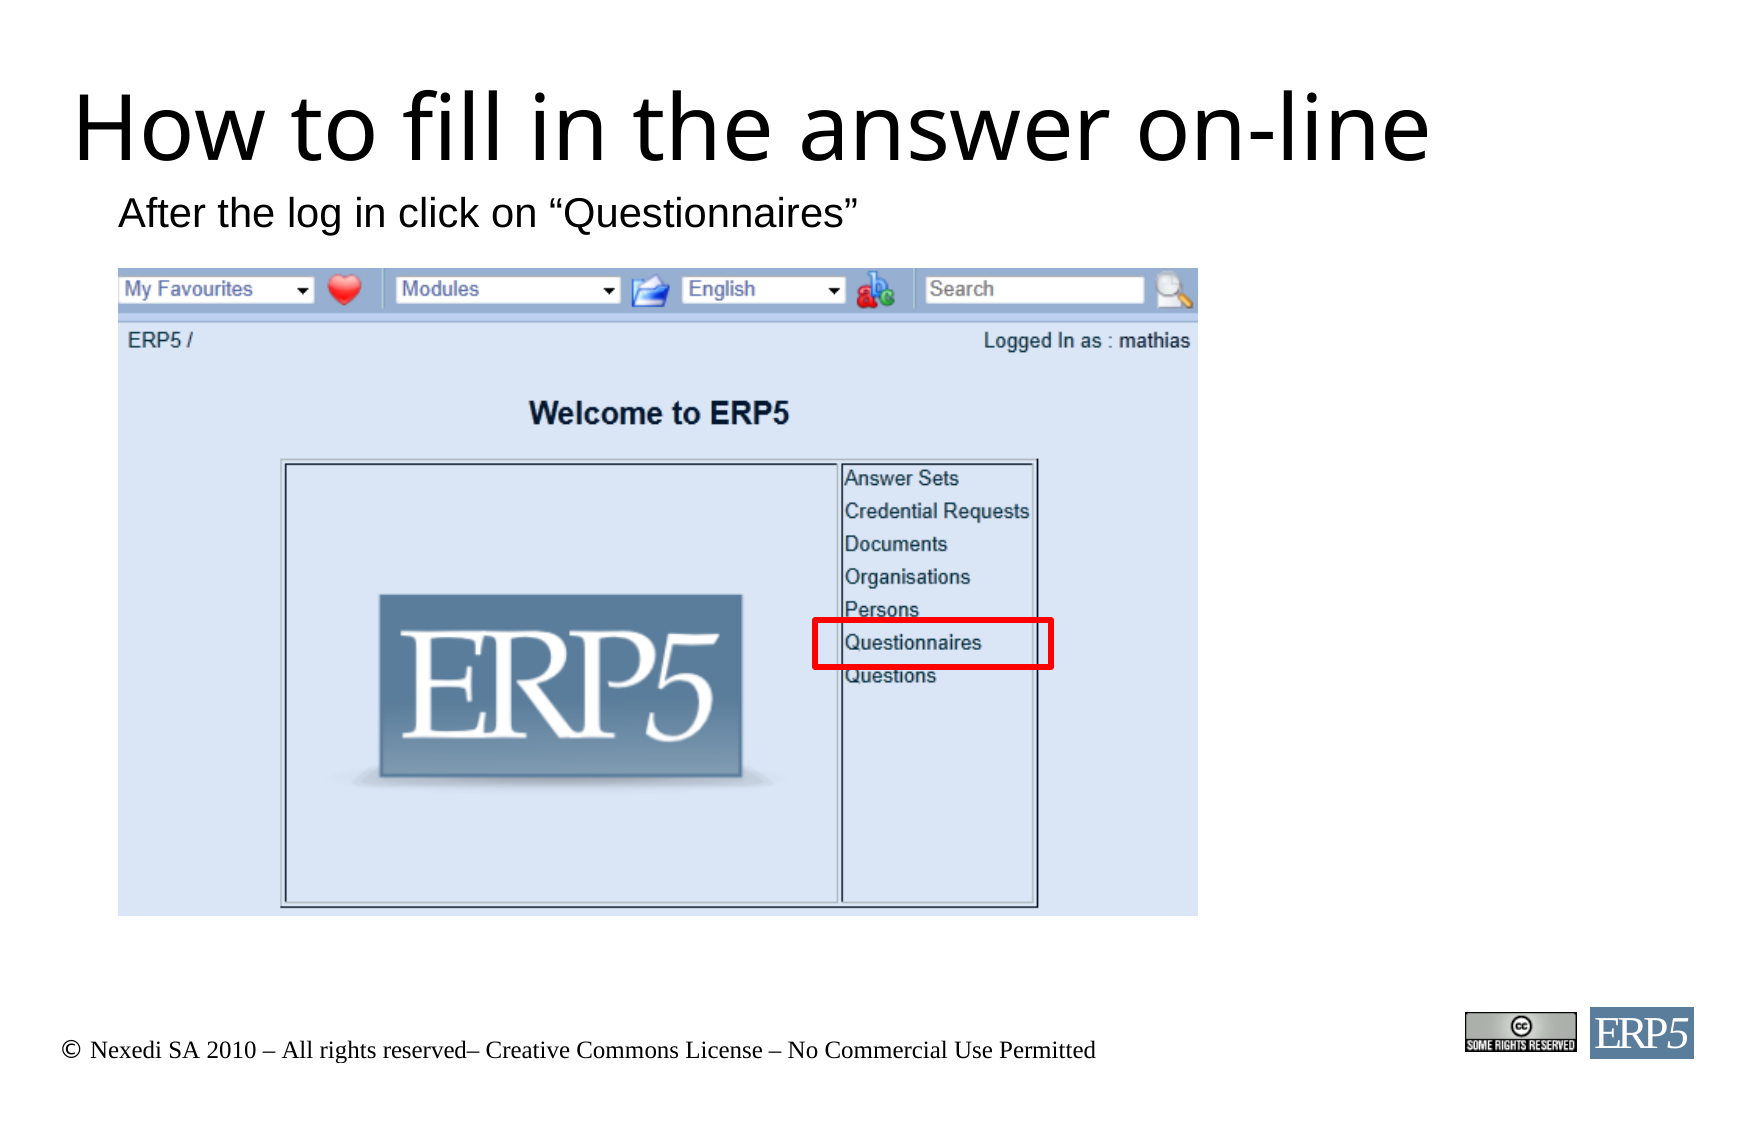

# How to fill in the answer on-line
After the log in click on “Questionnaires”